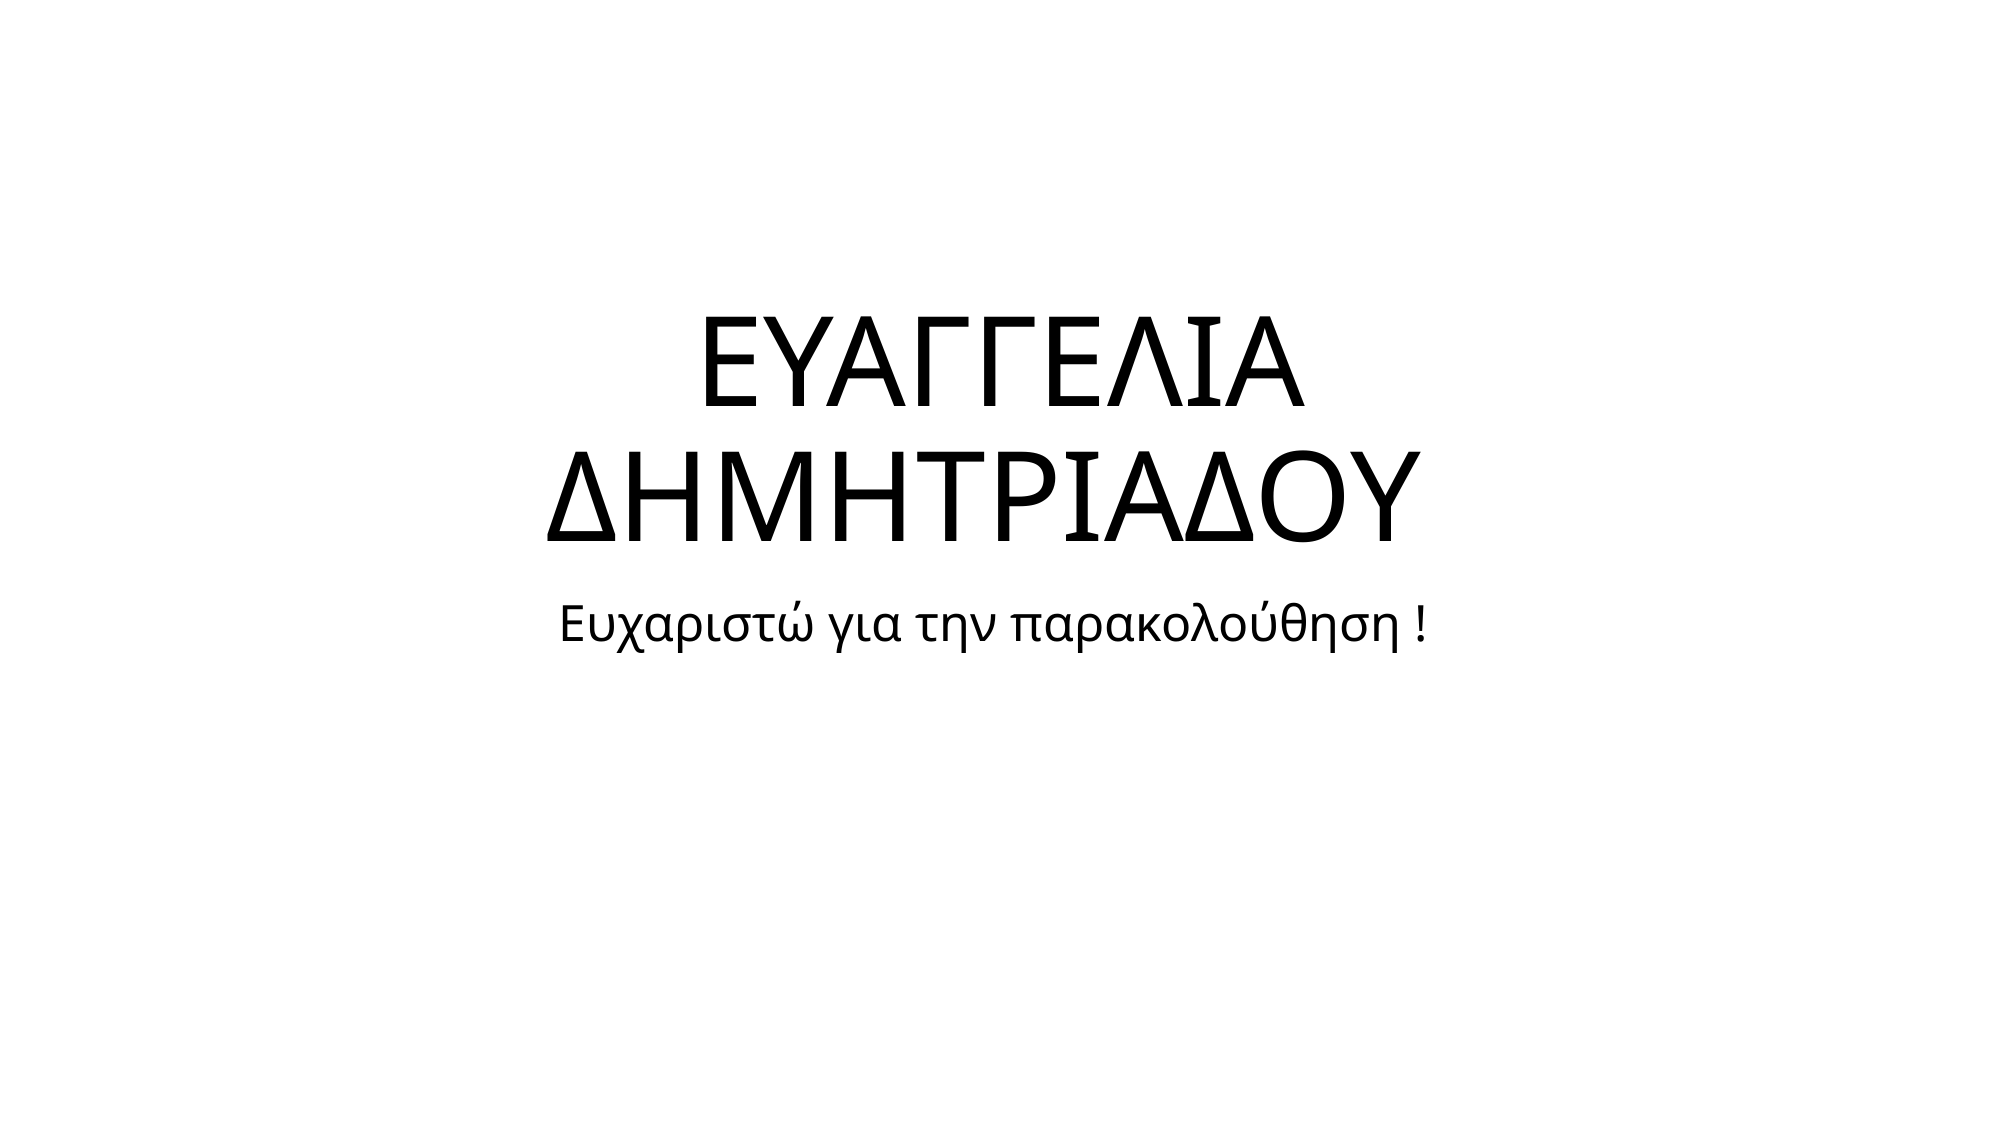

# ΕΥΑΓΓΕΛΙΑ ΔΗΜΗΤΡΙΑΔΟΥ
Ευχαριστώ για την παρακολούθηση !